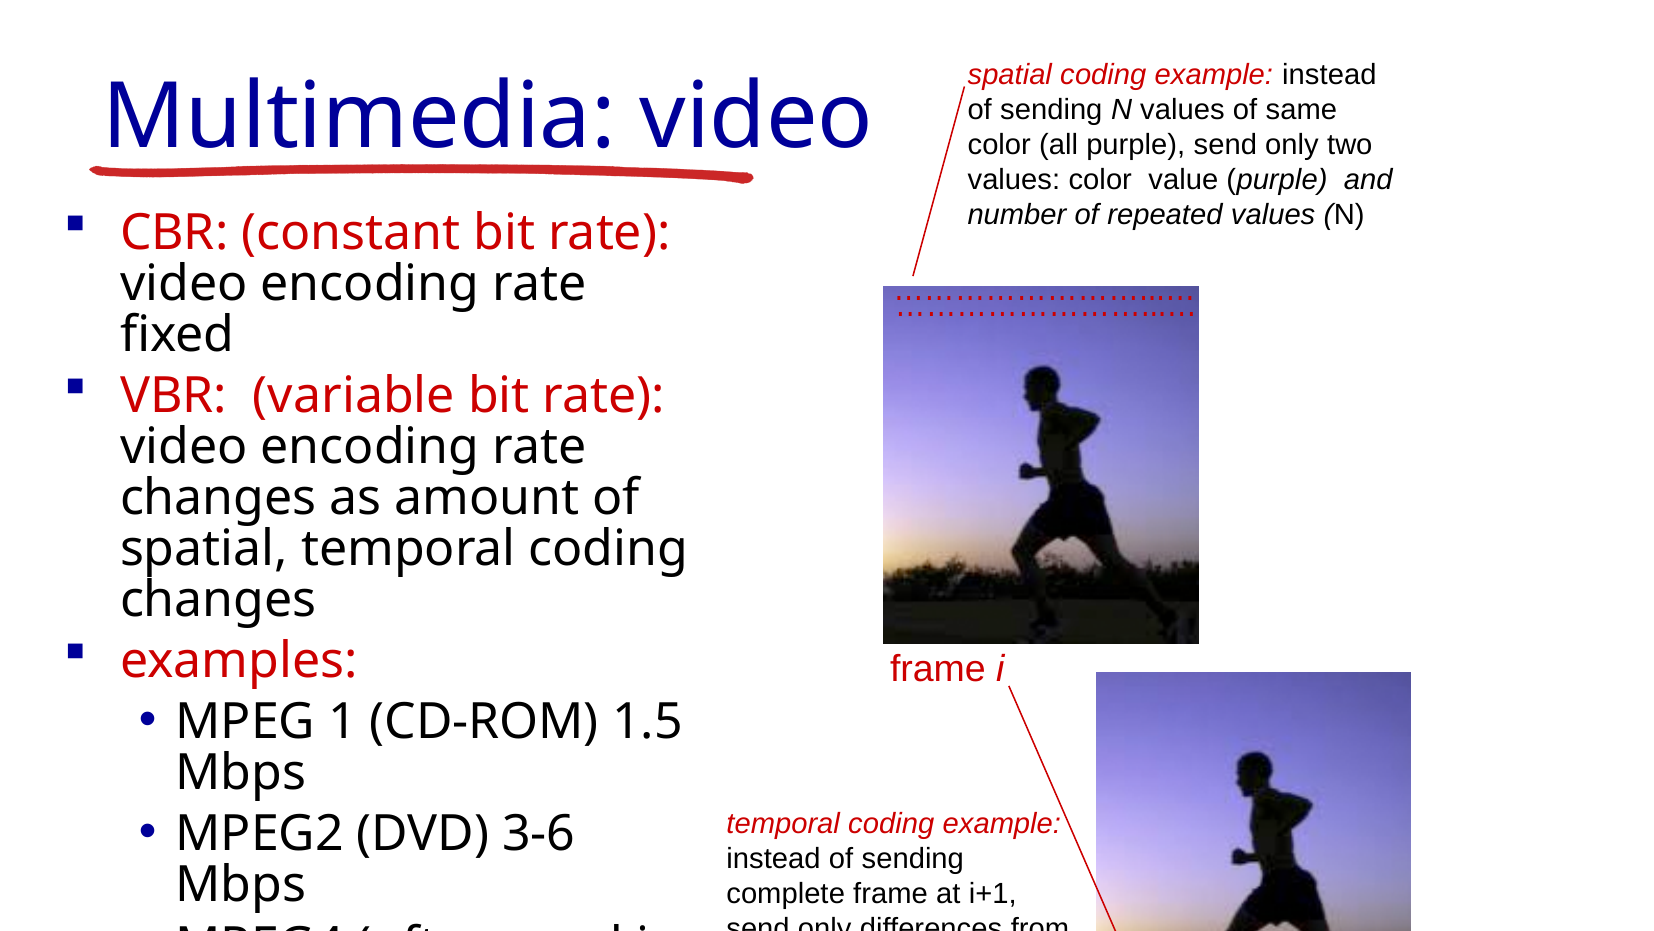

# Multimedia: video
spatial coding example: instead of sending N values of same color (all purple), send only two values: color value (purple) and number of repeated values (N)
……………………...…
……………………...…
CBR: (constant bit rate): video encoding rate fixed
VBR: (variable bit rate): video encoding rate changes as amount of spatial, temporal coding changes
examples:
MPEG 1 (CD-ROM) 1.5 Mbps
MPEG2 (DVD) 3-6 Mbps
MPEG4 (often used in Internet, < 1 Mbps)
frame i
temporal coding example: instead of sending complete frame at i+1, send only differences from frame i
frame i+1
Multimedia Networking